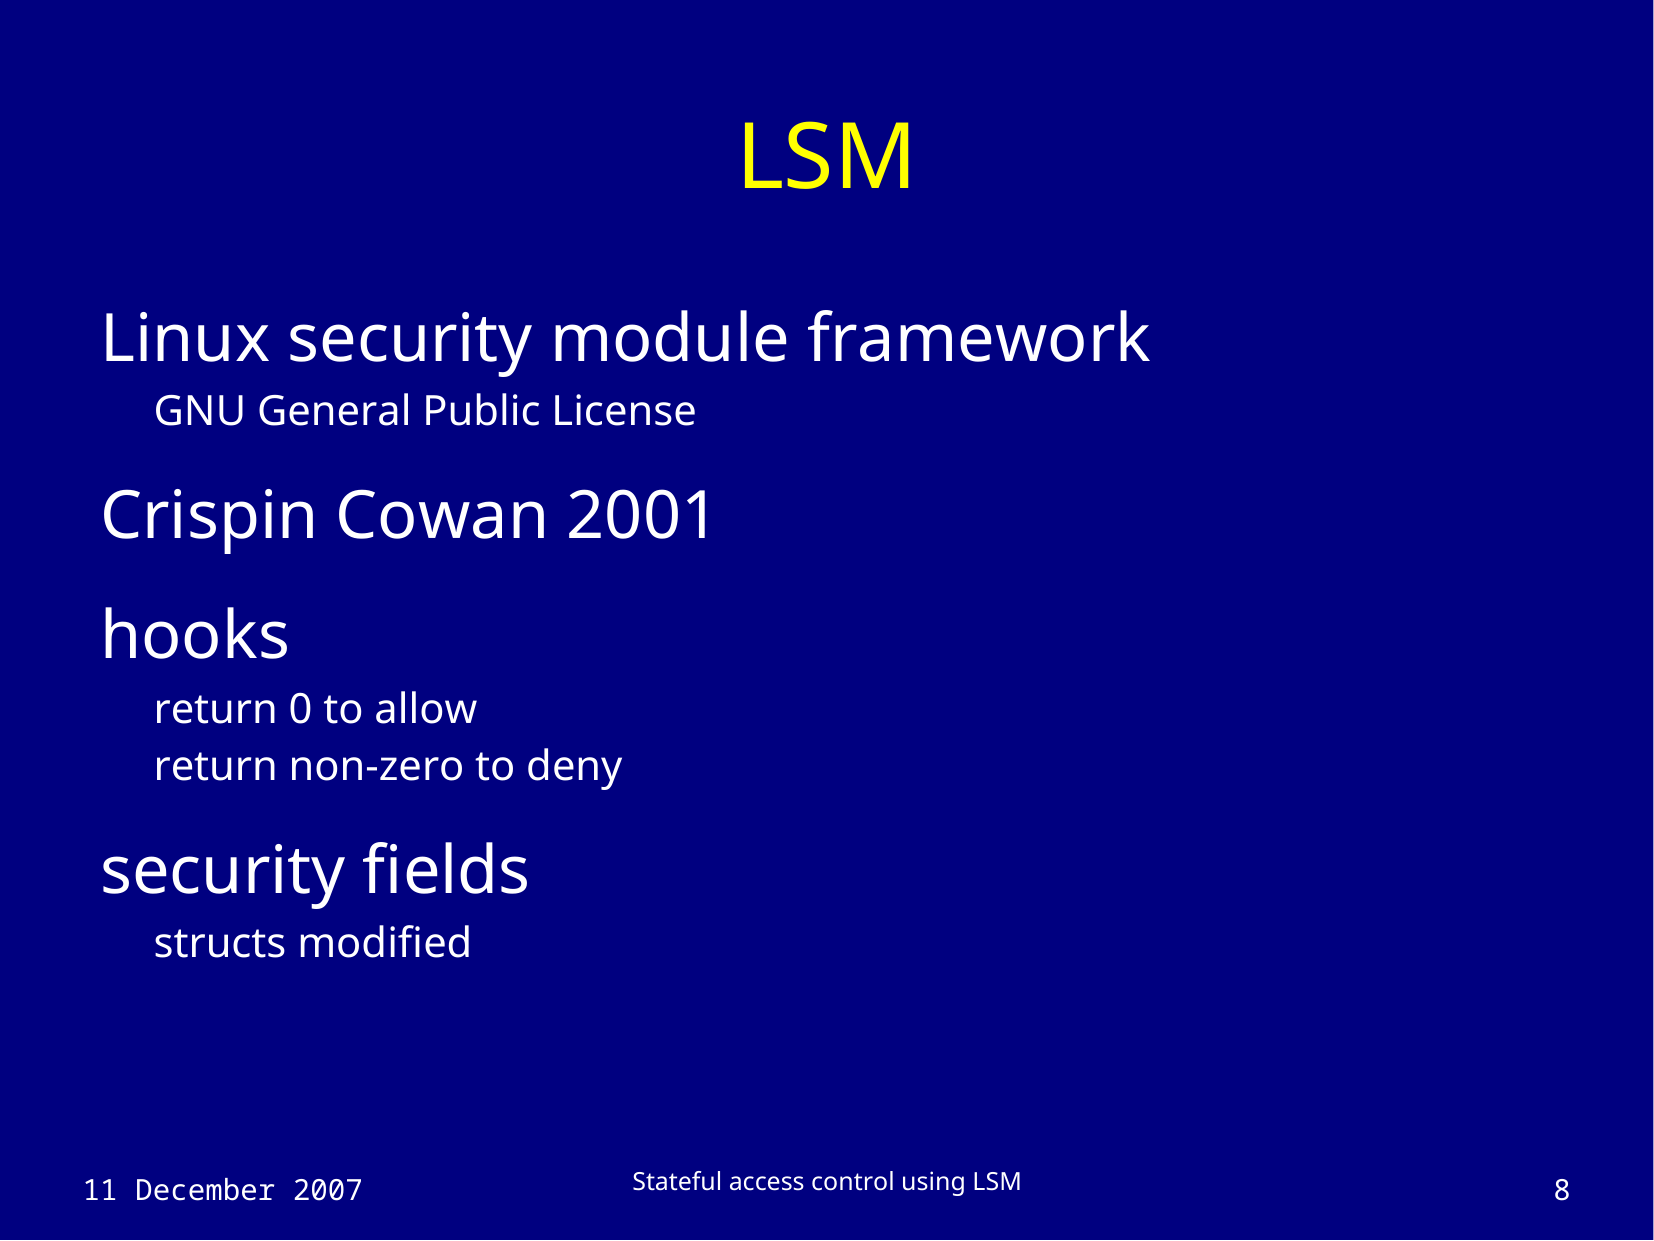

# LSM
Linux security module framework
GNU General Public License
Crispin Cowan 2001
hooks
return 0 to allow
return non-zero to deny
security fields
structs modified
11 December 2007
Stateful access control using LSM
8